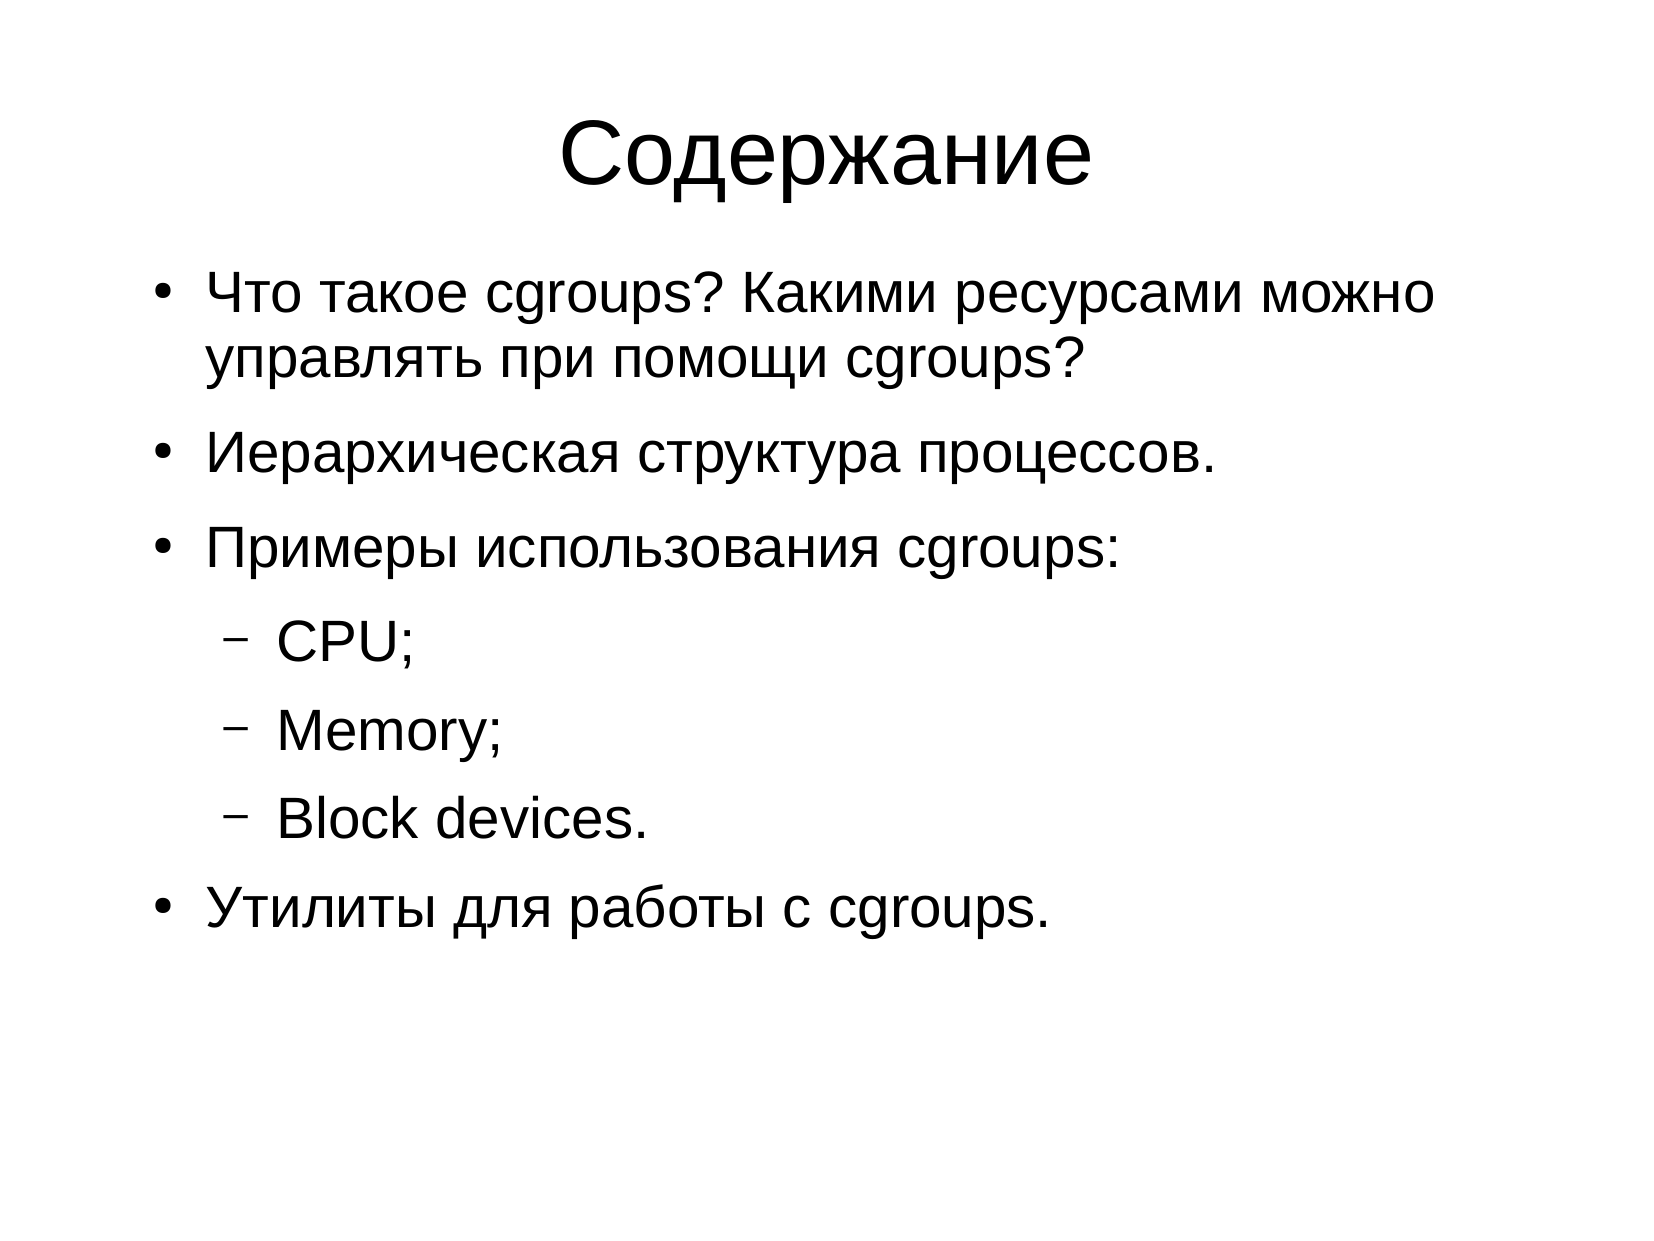

# Содержание
Что такое cgroups? Какими ресурсами можно управлять при помощи сgroups?
Иерархическая структура процессов.
Примеры использования cgroups:
CPU;
Memory;
Block devices.
Утилиты для работы с cgroups.